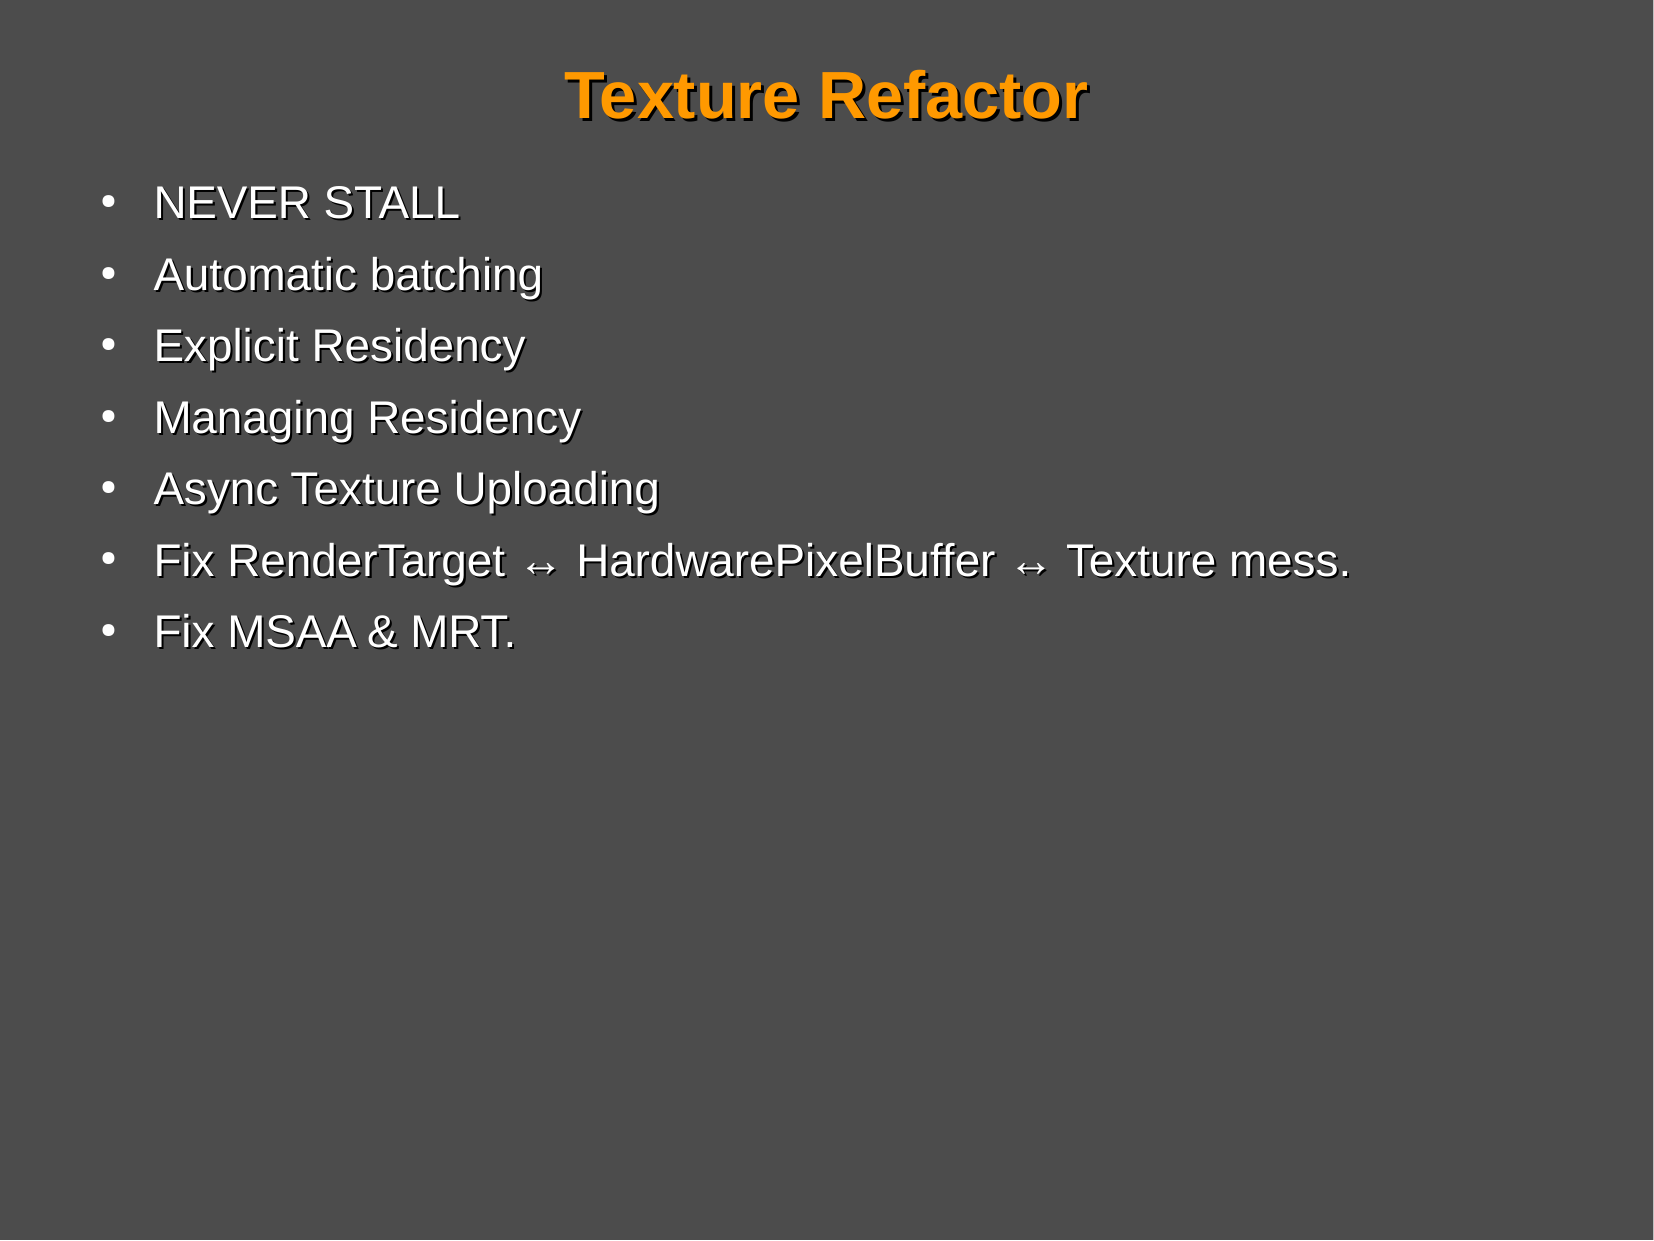

# Texture Refactor
NEVER STALL
Automatic batching
Explicit Residency
Managing Residency
Async Texture Uploading
Fix RenderTarget ↔ HardwarePixelBuffer ↔ Texture mess.
Fix MSAA & MRT.